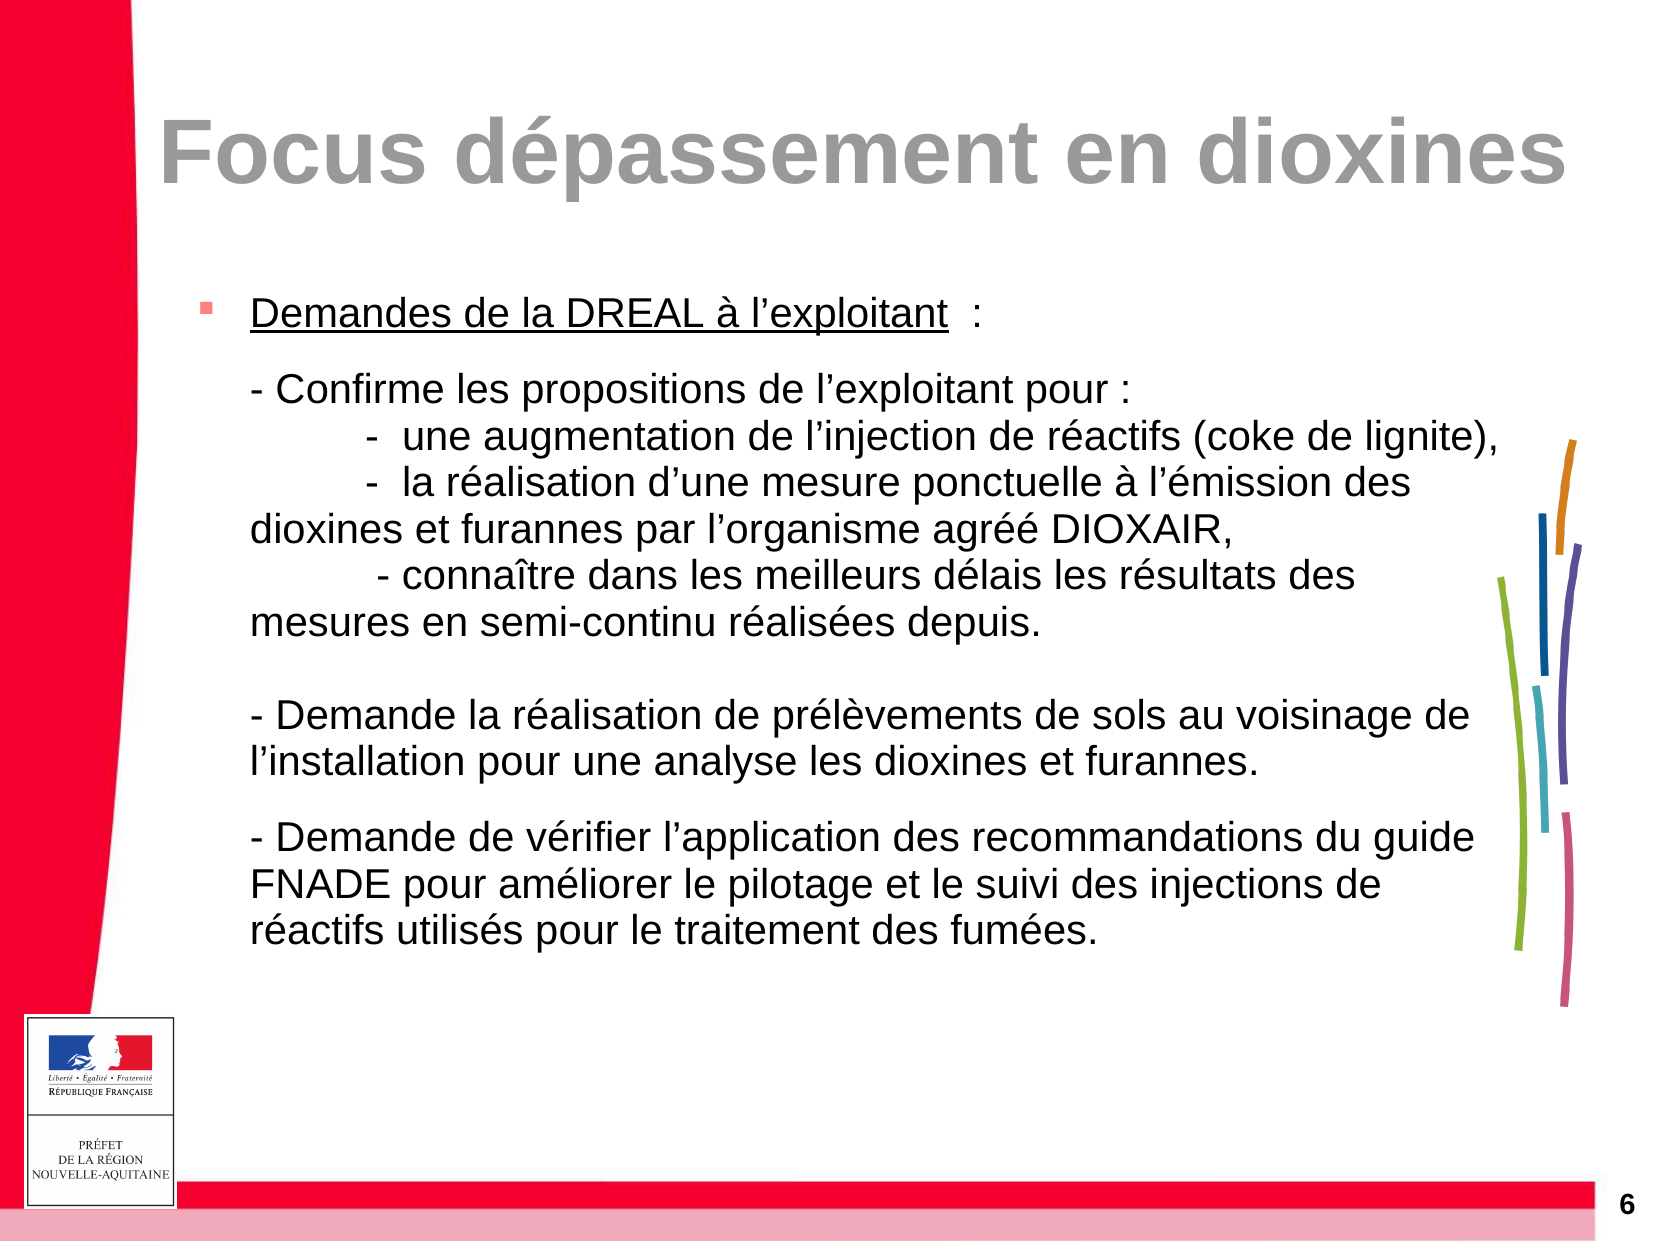

# Focus dépassement en dioxines
Demandes de la DREAL à l’exploitant :
- Confirme les propositions de l’exploitant pour :
 - une augmentation de l’injection de réactifs (coke de lignite),
 - la réalisation d’une mesure ponctuelle à l’émission des dioxines et furannes par l’organisme agréé DIOXAIR,
 - connaître dans les meilleurs délais les résultats des mesures en semi-continu réalisées depuis.
- Demande la réalisation de prélèvements de sols au voisinage de l’installation pour une analyse les dioxines et furannes.
- Demande de vérifier l’application des recommandations du guide FNADE pour améliorer le pilotage et le suivi des injections de réactifs utilisés pour le traitement des fumées.
6